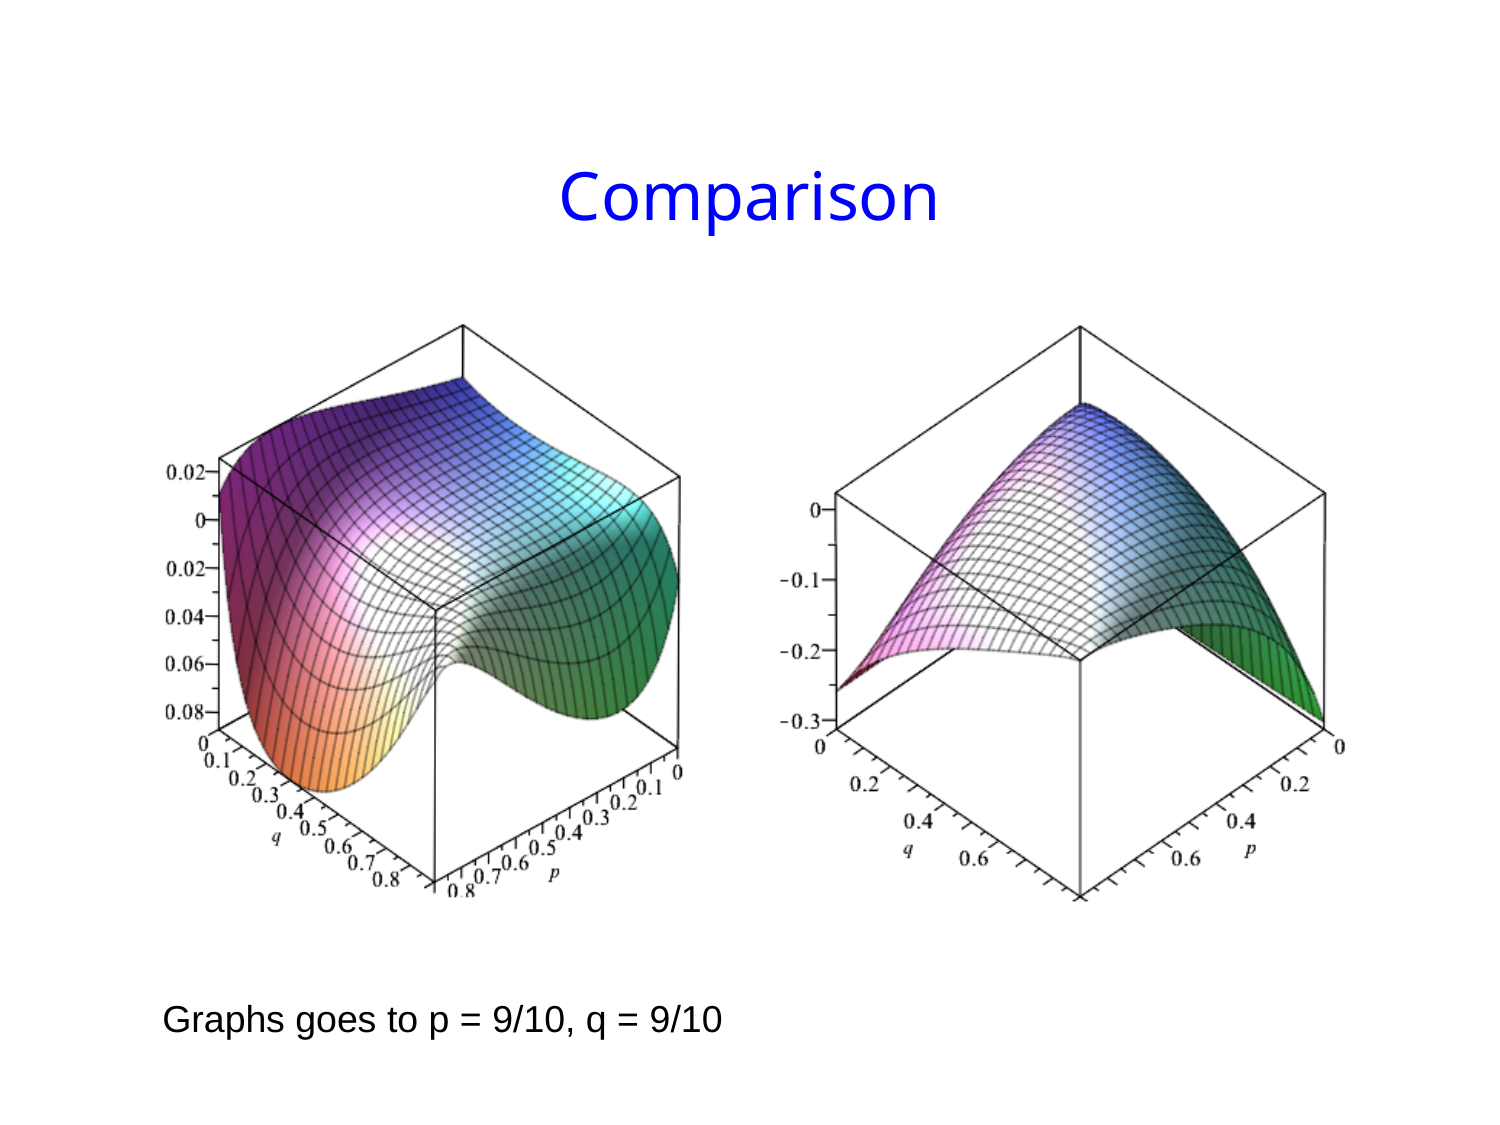

# Comparison
Graphs goes to p = 9/10, q = 9/10